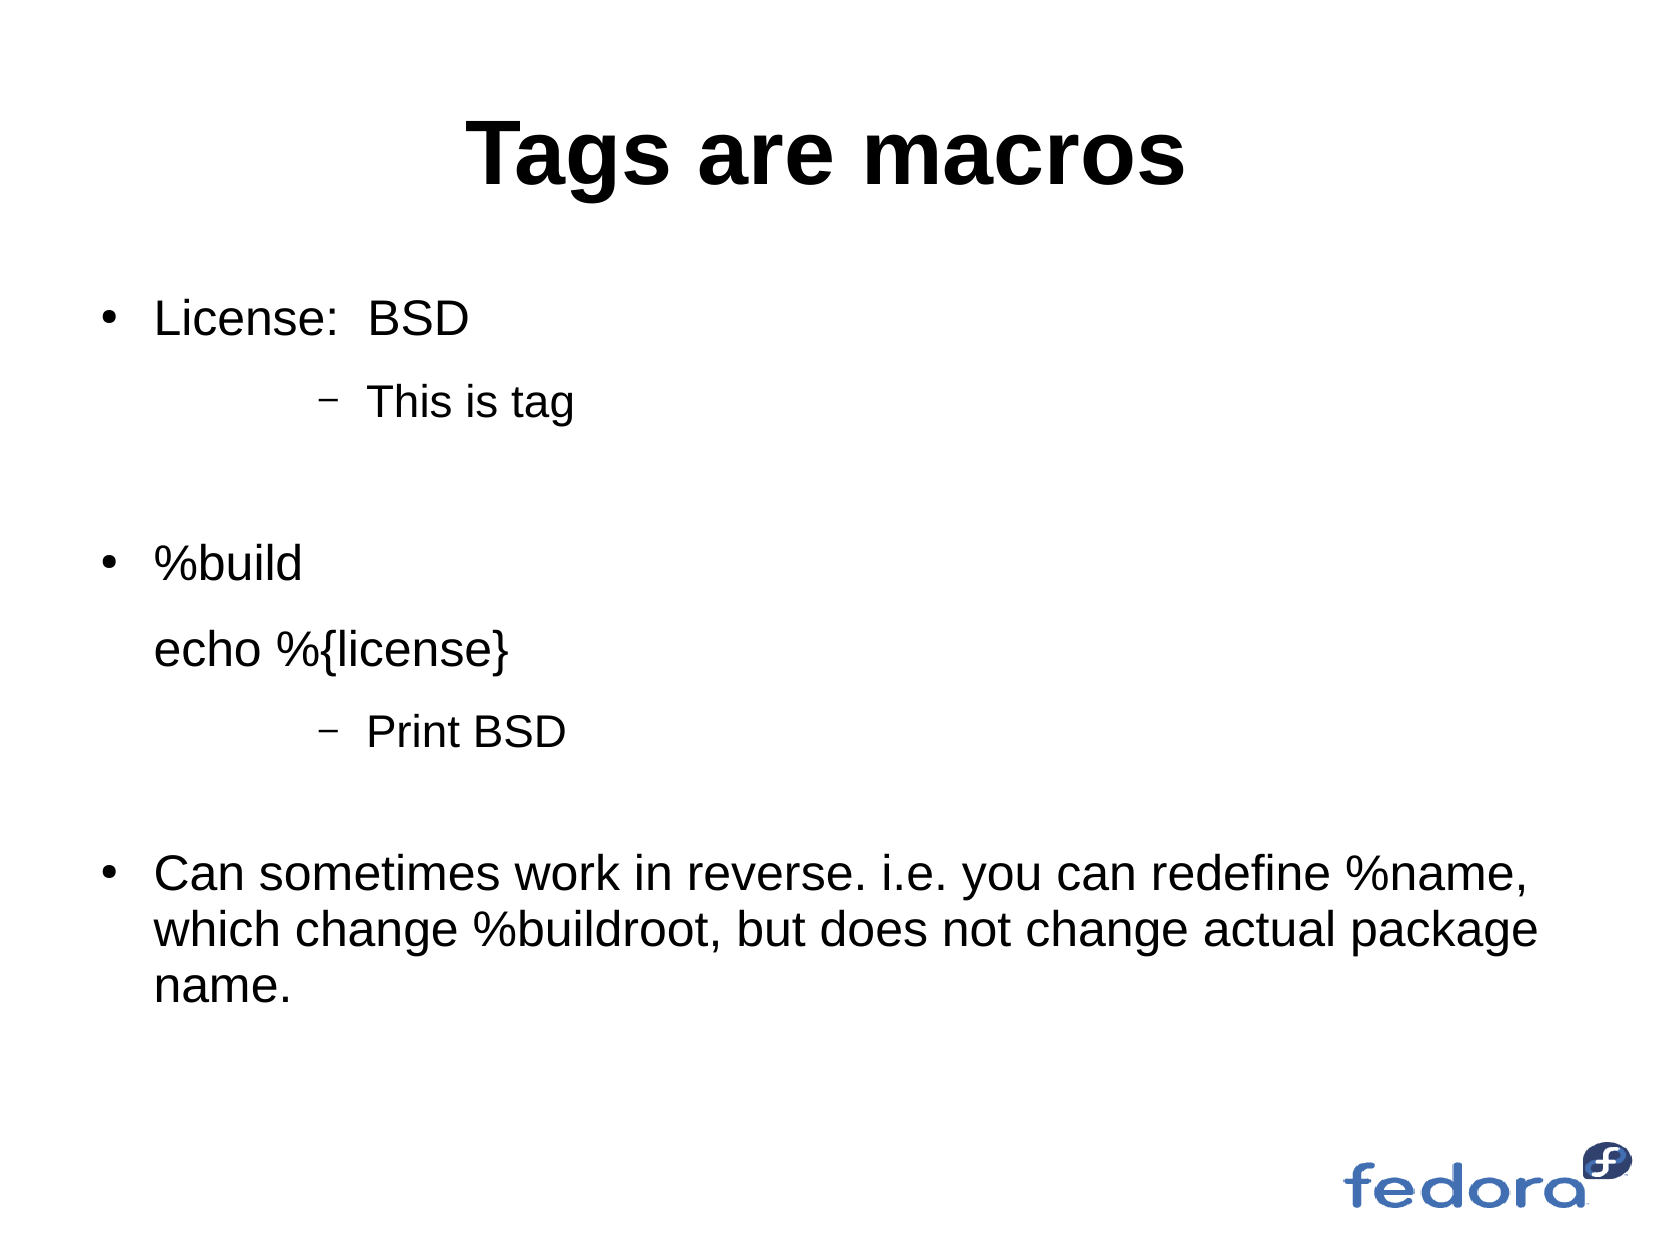

# Tags are macros
License: BSD
This is tag
%build
echo %{license}
Print BSD
Can sometimes work in reverse. i.e. you can redefine %name, which change %buildroot, but does not change actual package name.